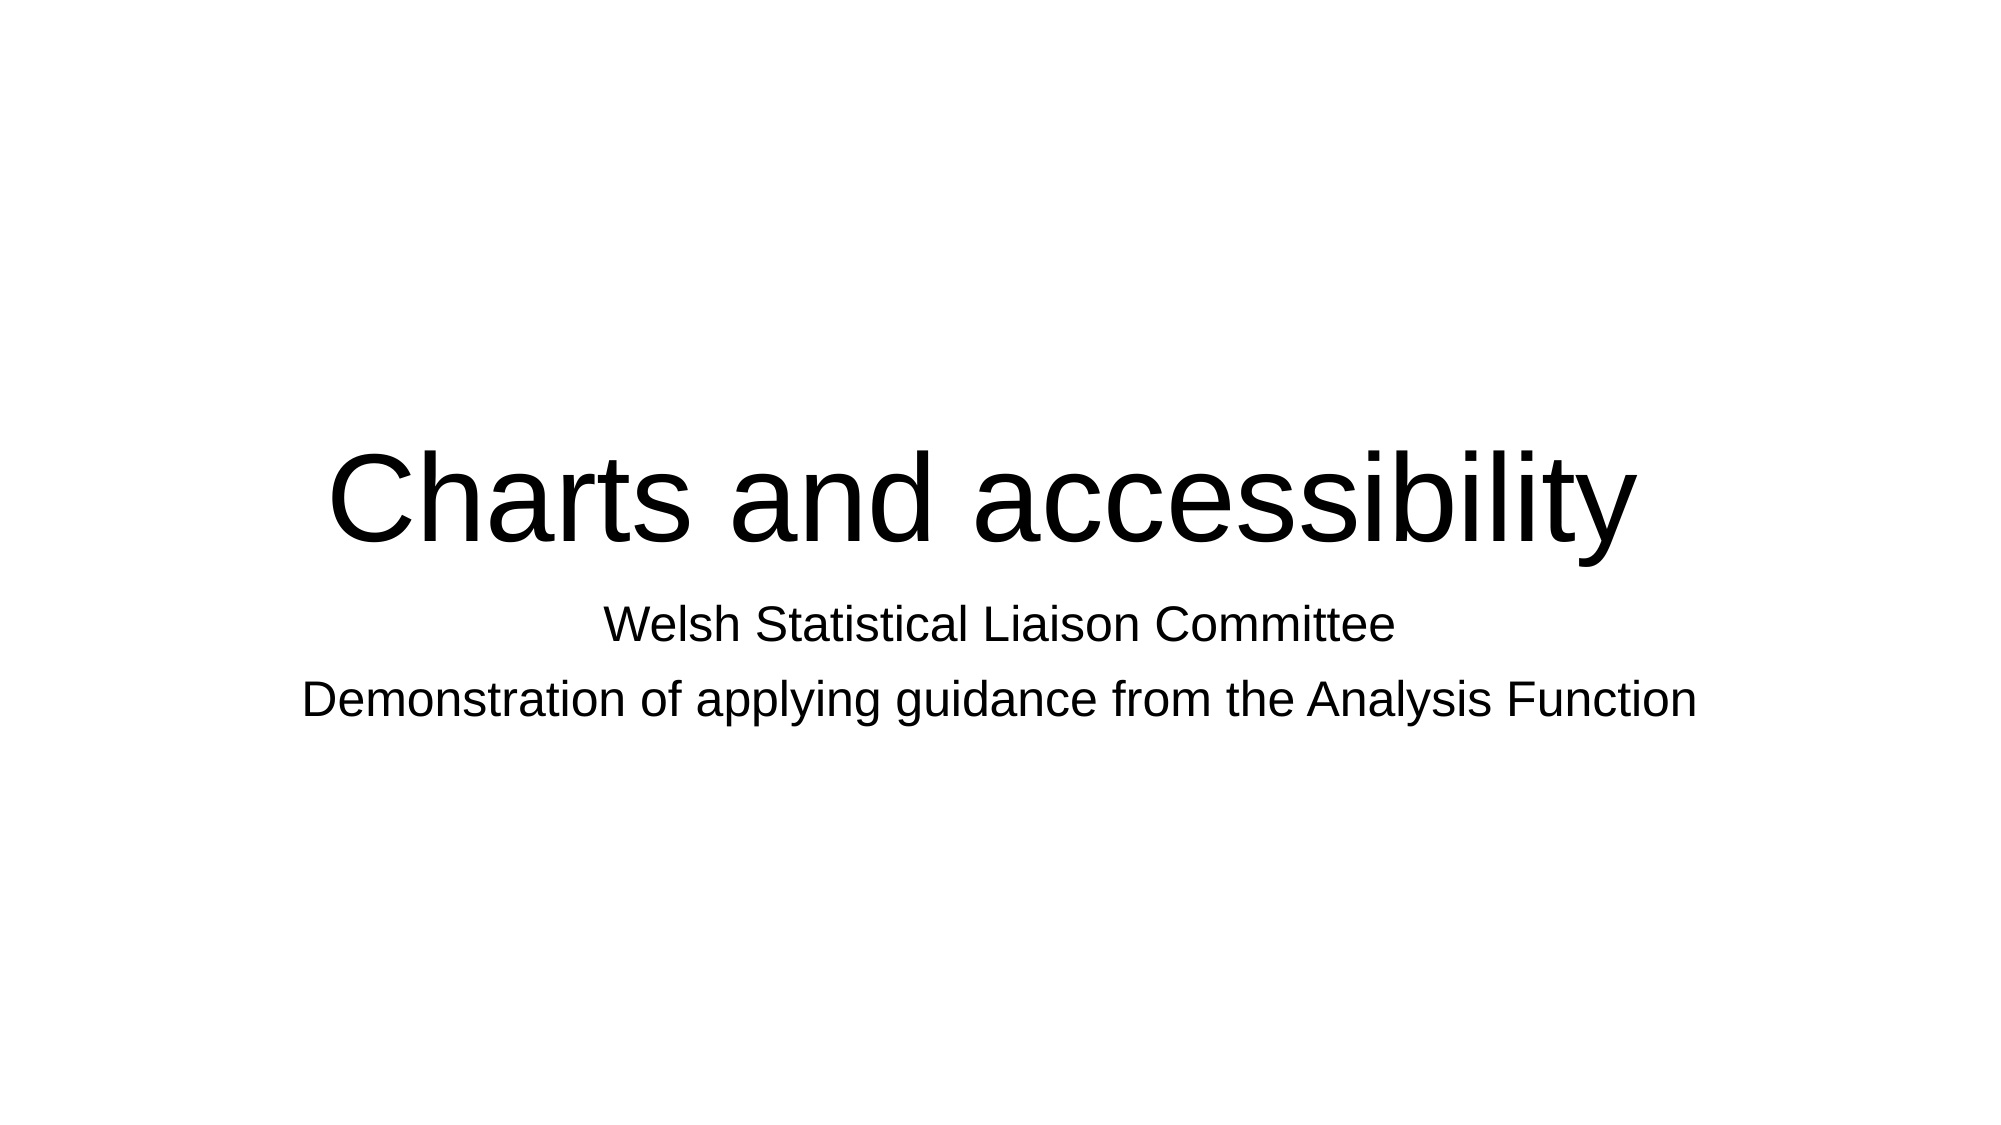

# Charts and accessibility
Welsh Statistical Liaison Committee
Demonstration of applying guidance from the Analysis Function